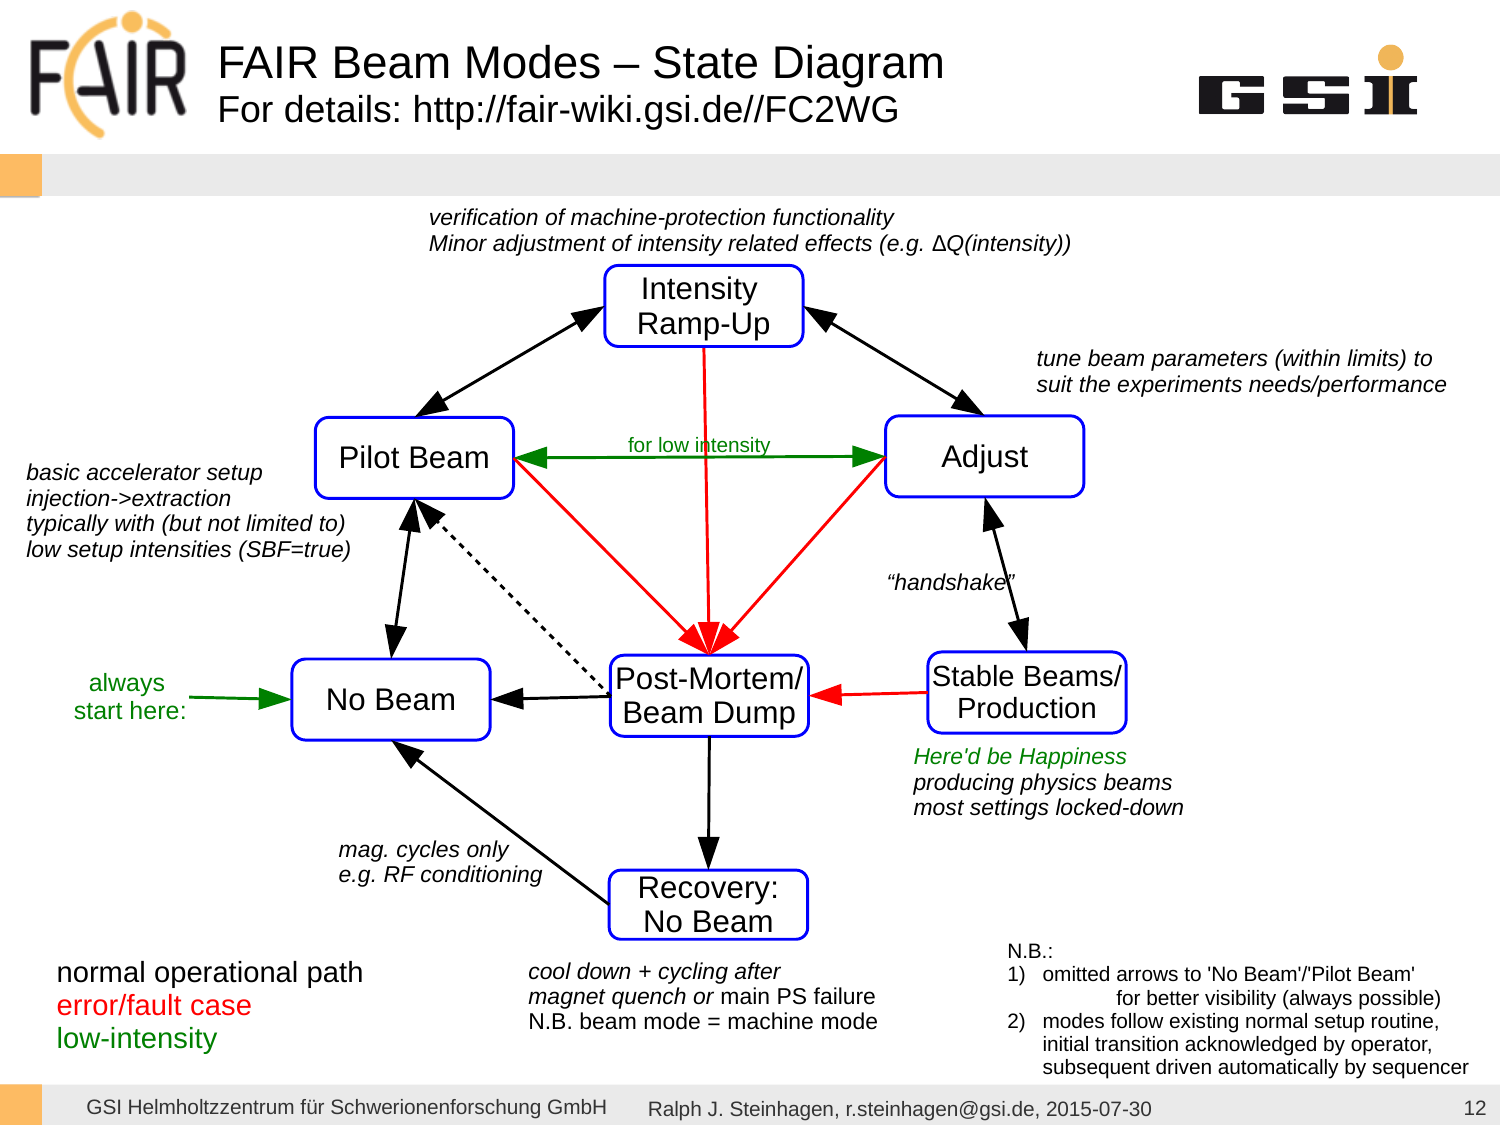

# FAIR Beam Modes – State Diagram For details: http://fair-wiki.gsi.de//FC2WG
verification of machine-protection functionality
Minor adjustment of intensity related effects (e.g. ∆Q(intensity))
Intensity
Ramp-Up
tune beam parameters (within limits) to
suit the experiments needs/performance
Adjust
Pilot Beam
basic accelerator setup
injection->extraction
typically with (but not limited to)
low setup intensities (SBF=true)
“handshake”
Stable Beams/
Production
Post-Mortem/
Beam Dump
always
start here:
No Beam
Here'd be Happiness
producing physics beams
most settings locked-down
mag. cycles only
e.g. RF conditioning
Recovery:
No Beam
N.B.:
omitted arrows to 'No Beam'/'Pilot Beam' 	for better visibility (always possible)
modes follow existing normal setup routine, initial transition acknowledged by operator, subsequent driven automatically by sequencer
normal operational path
error/fault case
low-intensity
cool down + cycling after
magnet quench or main PS failure
N.B. beam mode = machine mode